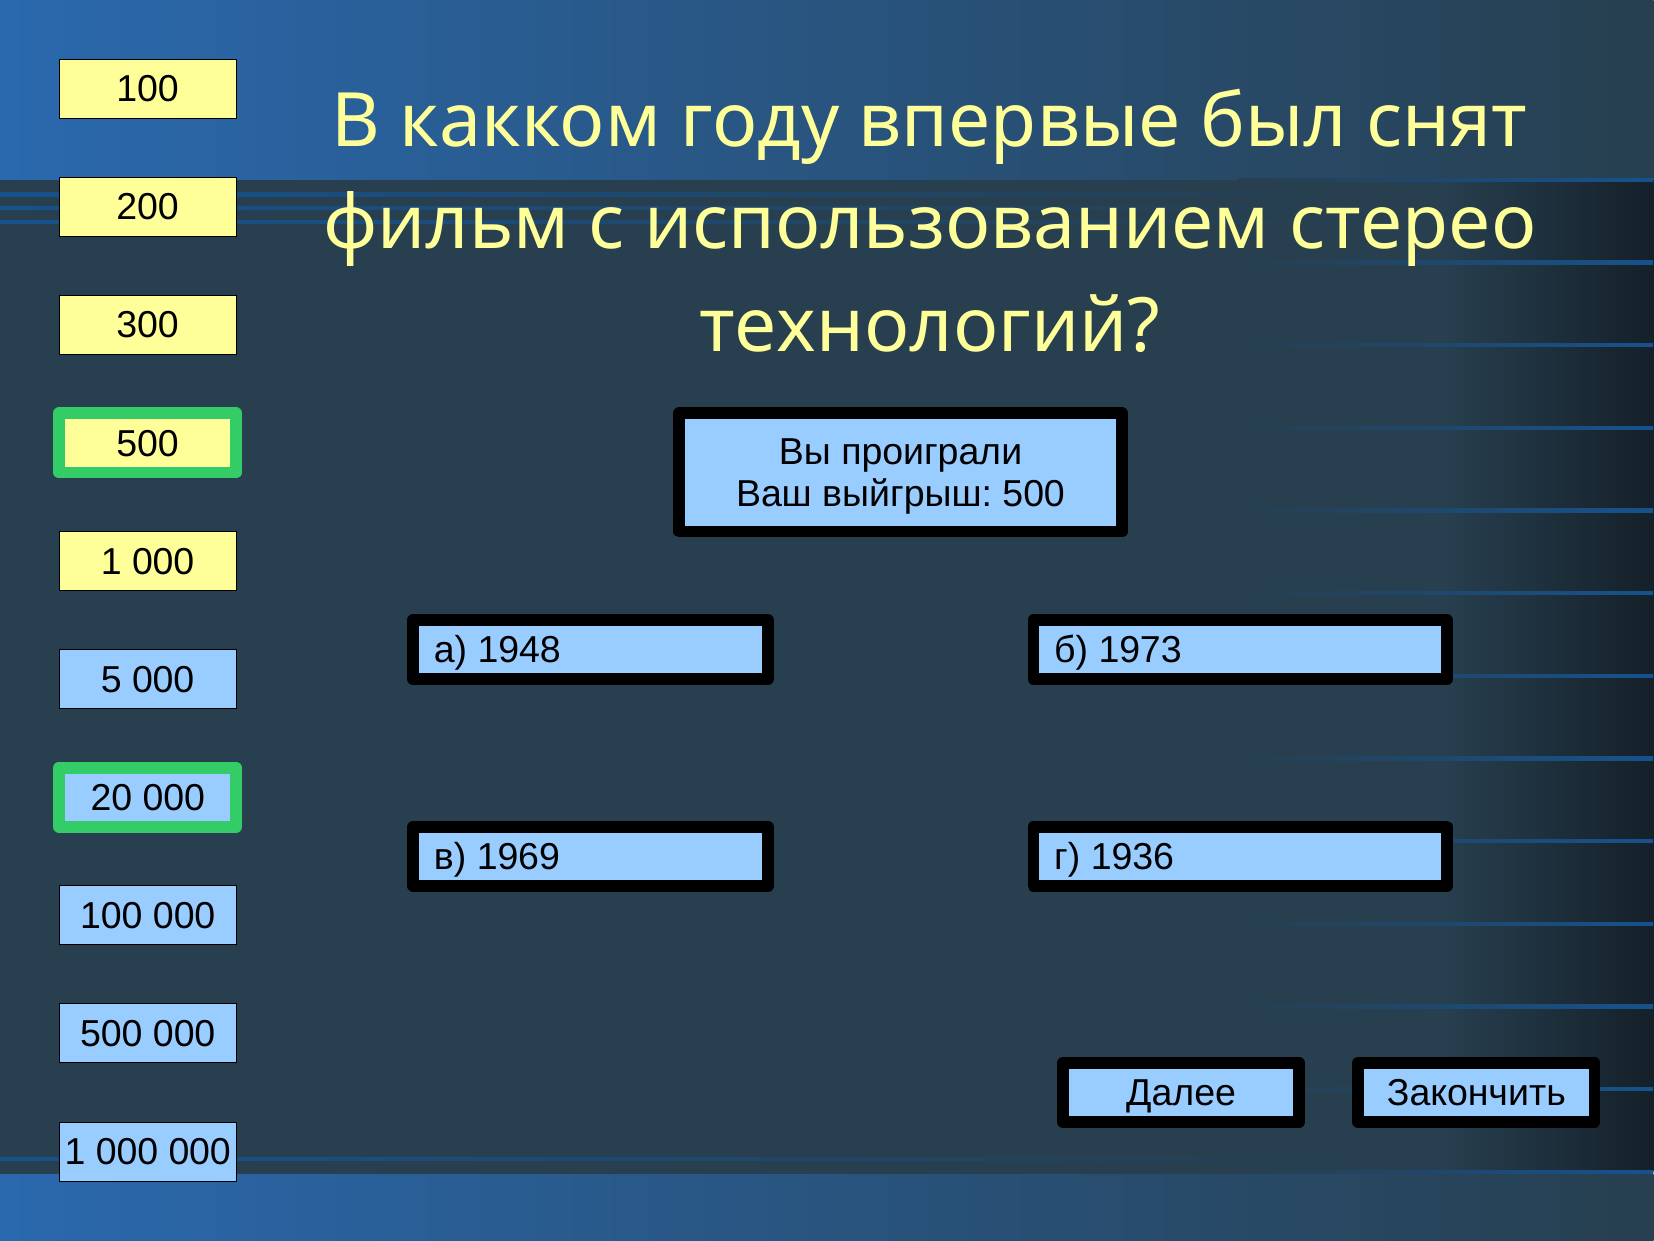

100
В какком году впервые был снят фильм с использованием стерео технологий?
200
300
500
Вы проиграли
Ваш выйгрыш: 500
1 000
а) 1948
б) 1973
5 000
20 000
в) 1969
г) 1936
100 000
500 000
Далее
Закончить
1 000 000